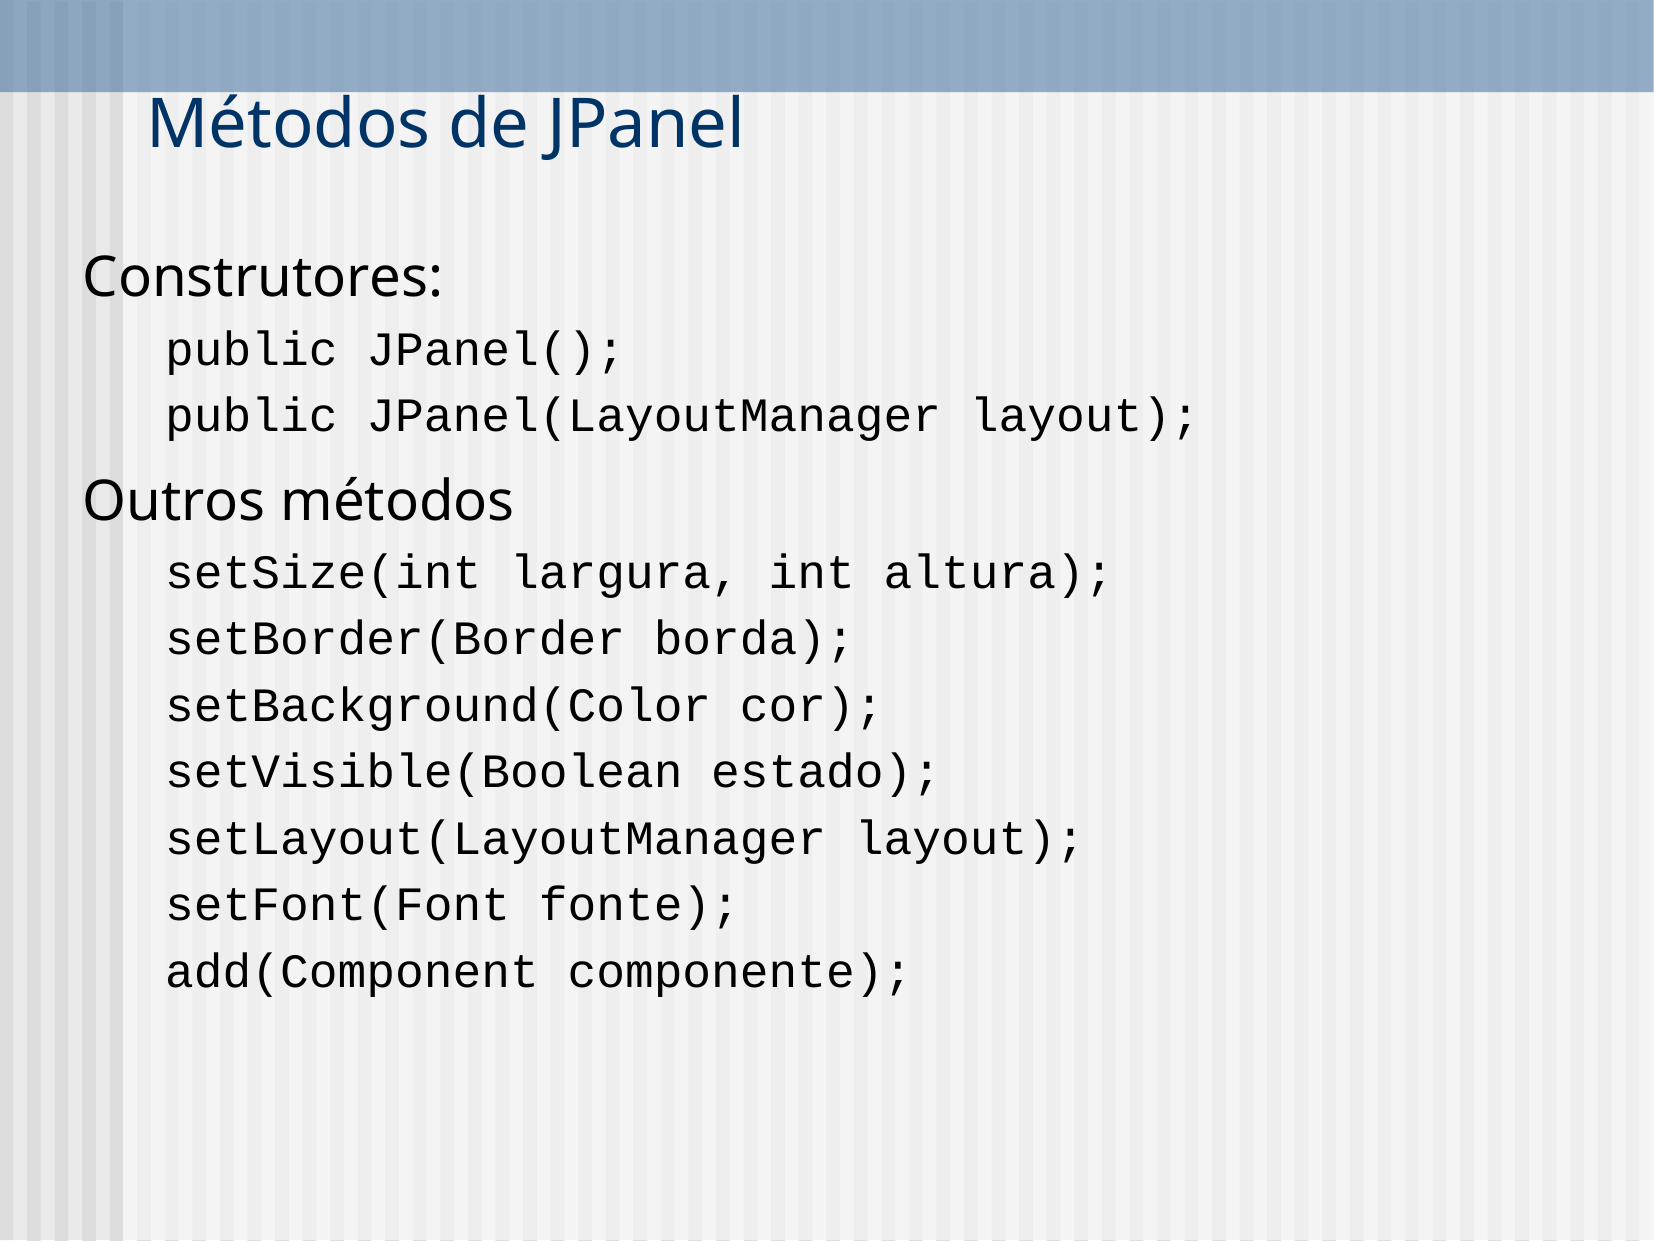

# Métodos de JPanel
Construtores:
public JPanel();
public JPanel(LayoutManager layout);
Outros métodos
setSize(int largura, int altura);
setBorder(Border borda);
setBackground(Color cor);
setVisible(Boolean estado);
setLayout(LayoutManager layout);
setFont(Font fonte);
add(Component componente);